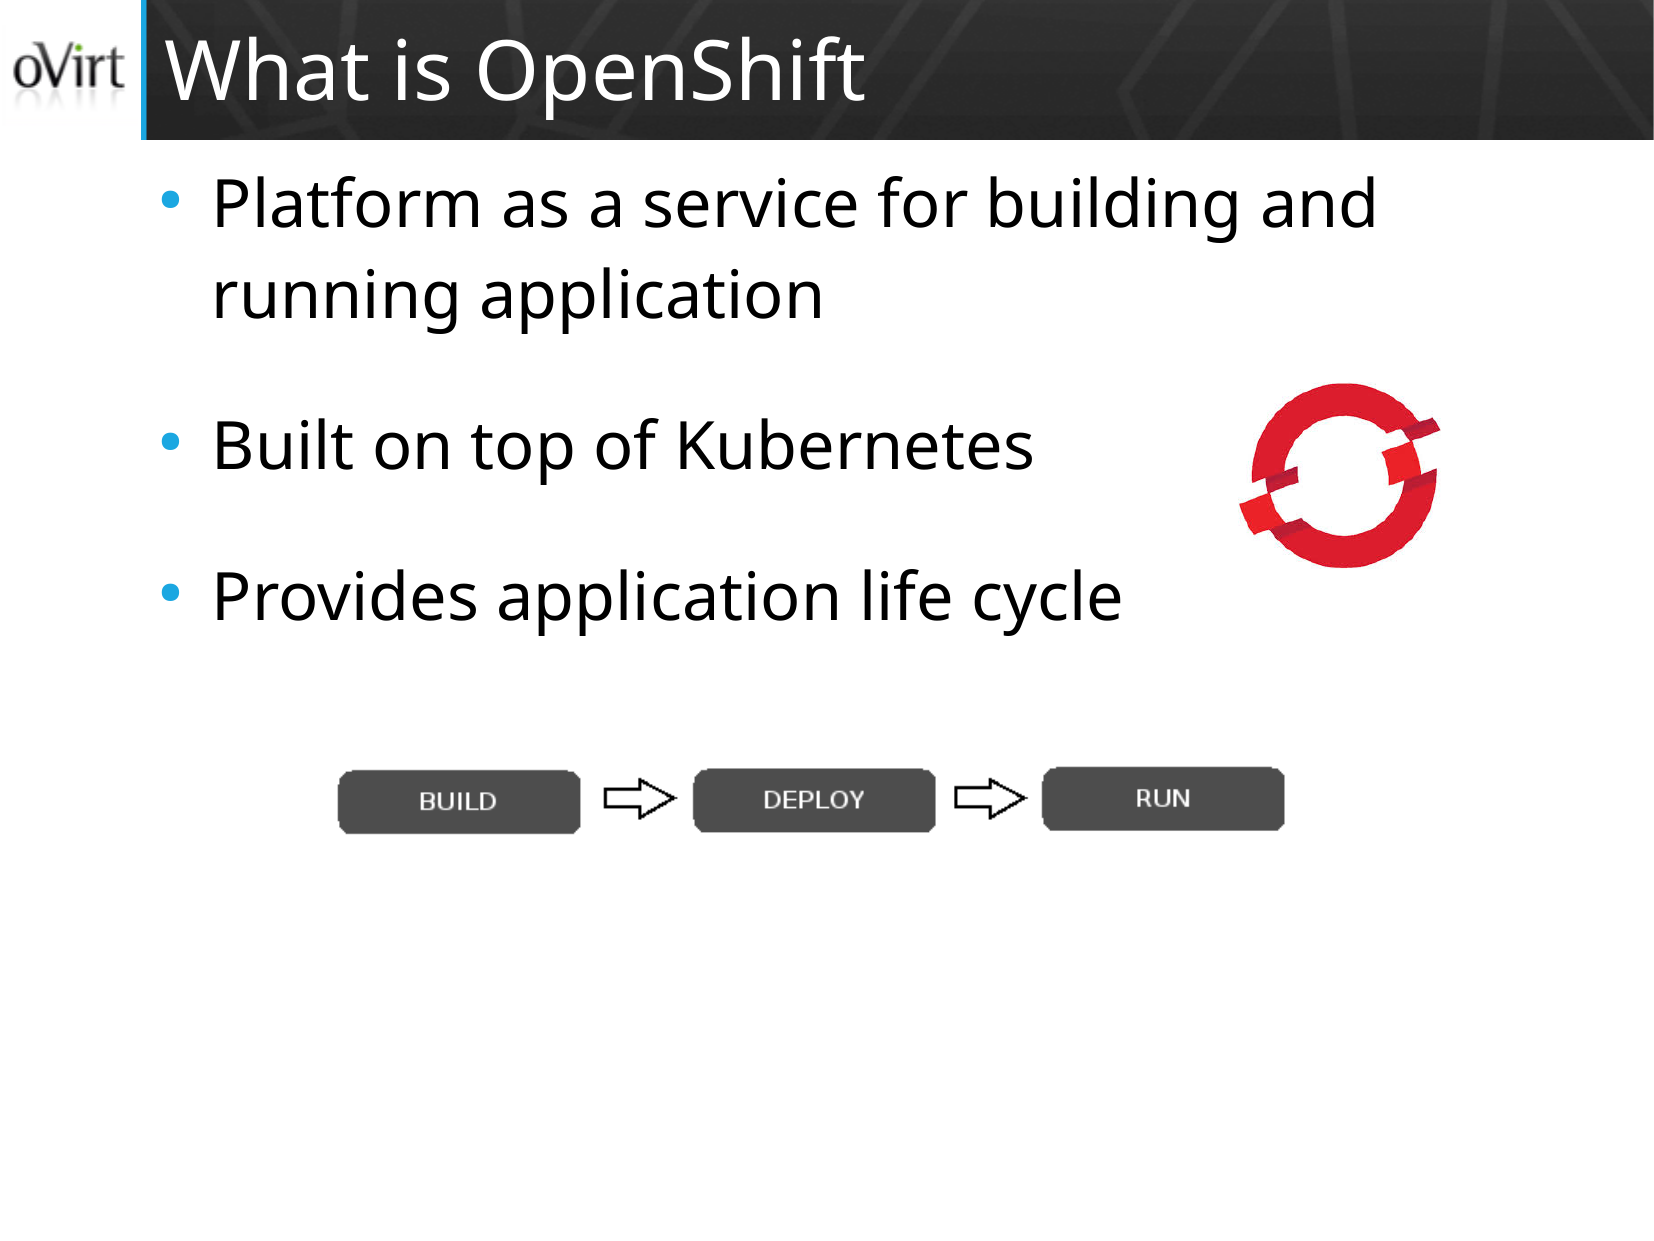

# What is OpenShift
Platform as a service for building and running application
Built on top of Kubernetes
Provides application life cycle